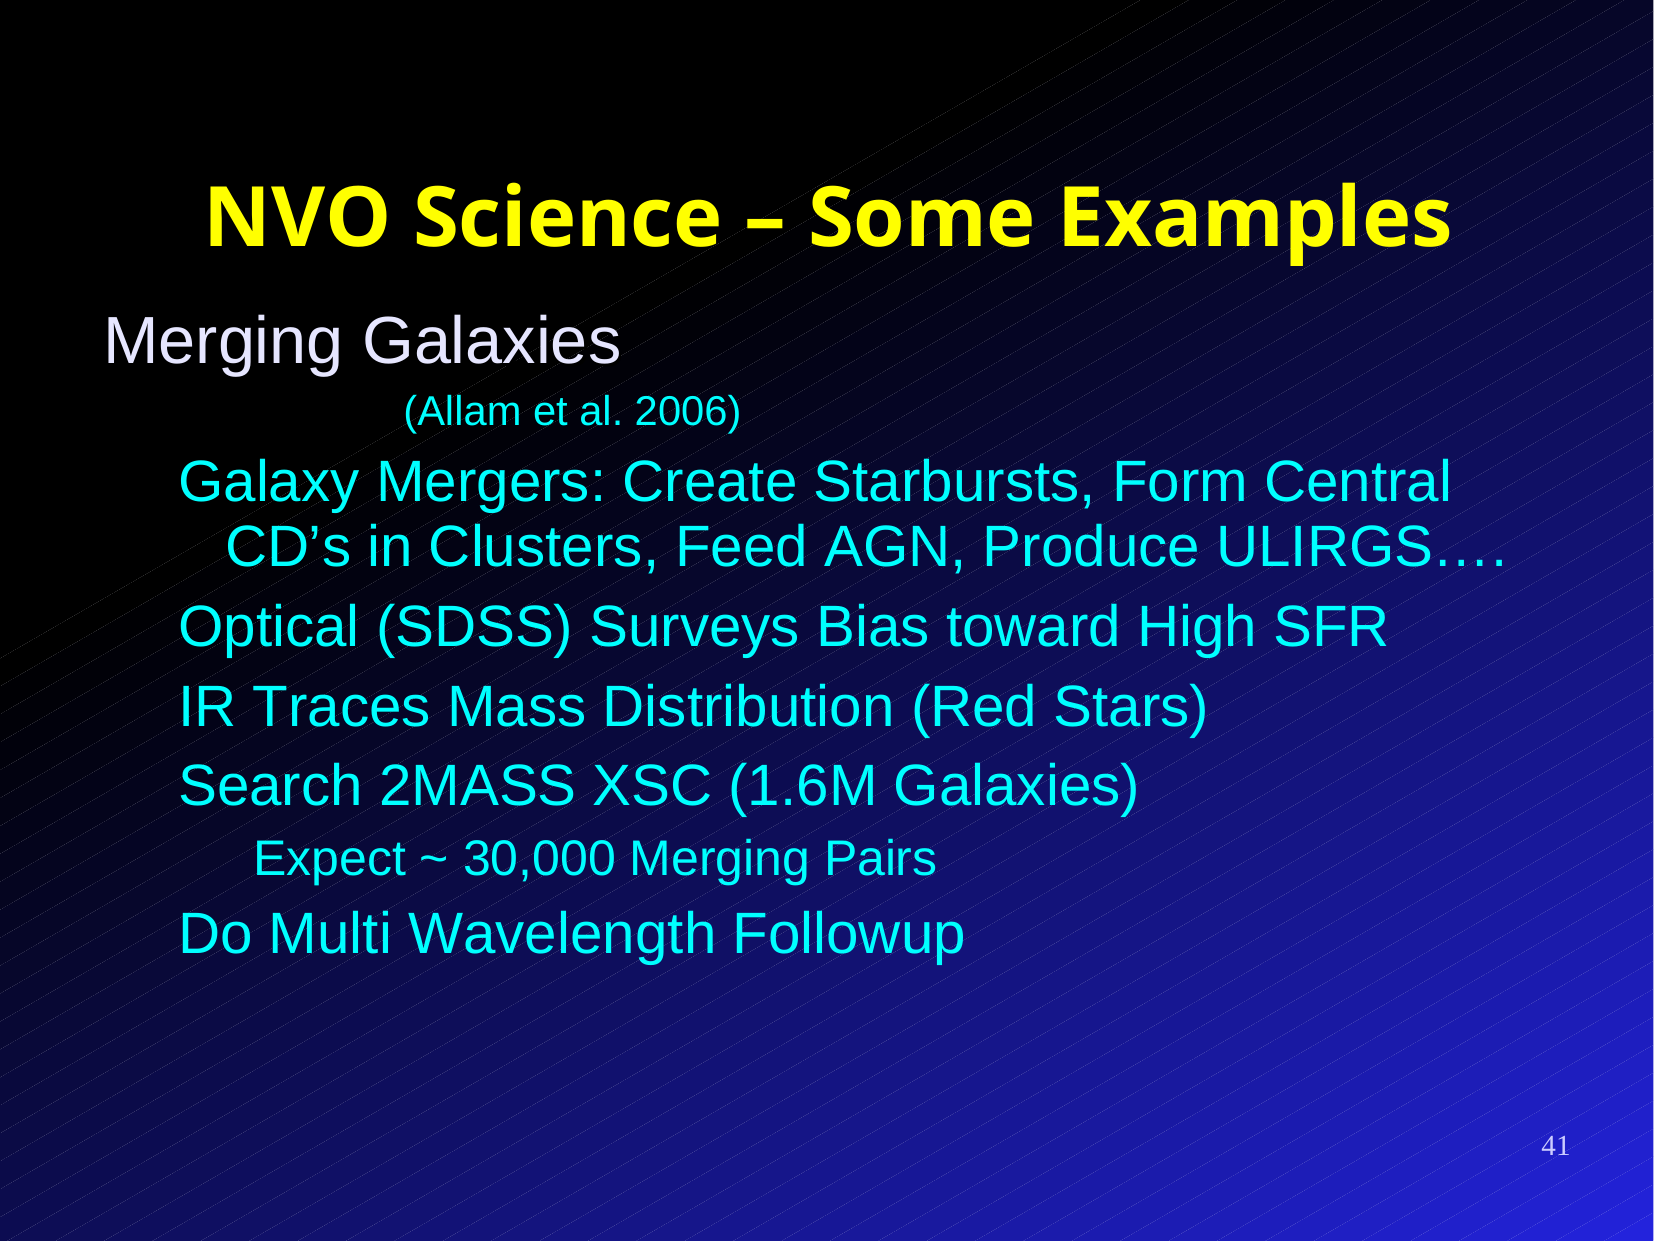

# NVO Science – Some Examples
Merging Galaxies
(Allam et al. 2006)
Galaxy Mergers: Create Starbursts, Form Central CD’s in Clusters, Feed AGN, Produce ULIRGS….
Optical (SDSS) Surveys Bias toward High SFR
IR Traces Mass Distribution (Red Stars)
Search 2MASS XSC (1.6M Galaxies)
Expect ~ 30,000 Merging Pairs
Do Multi Wavelength Followup
41